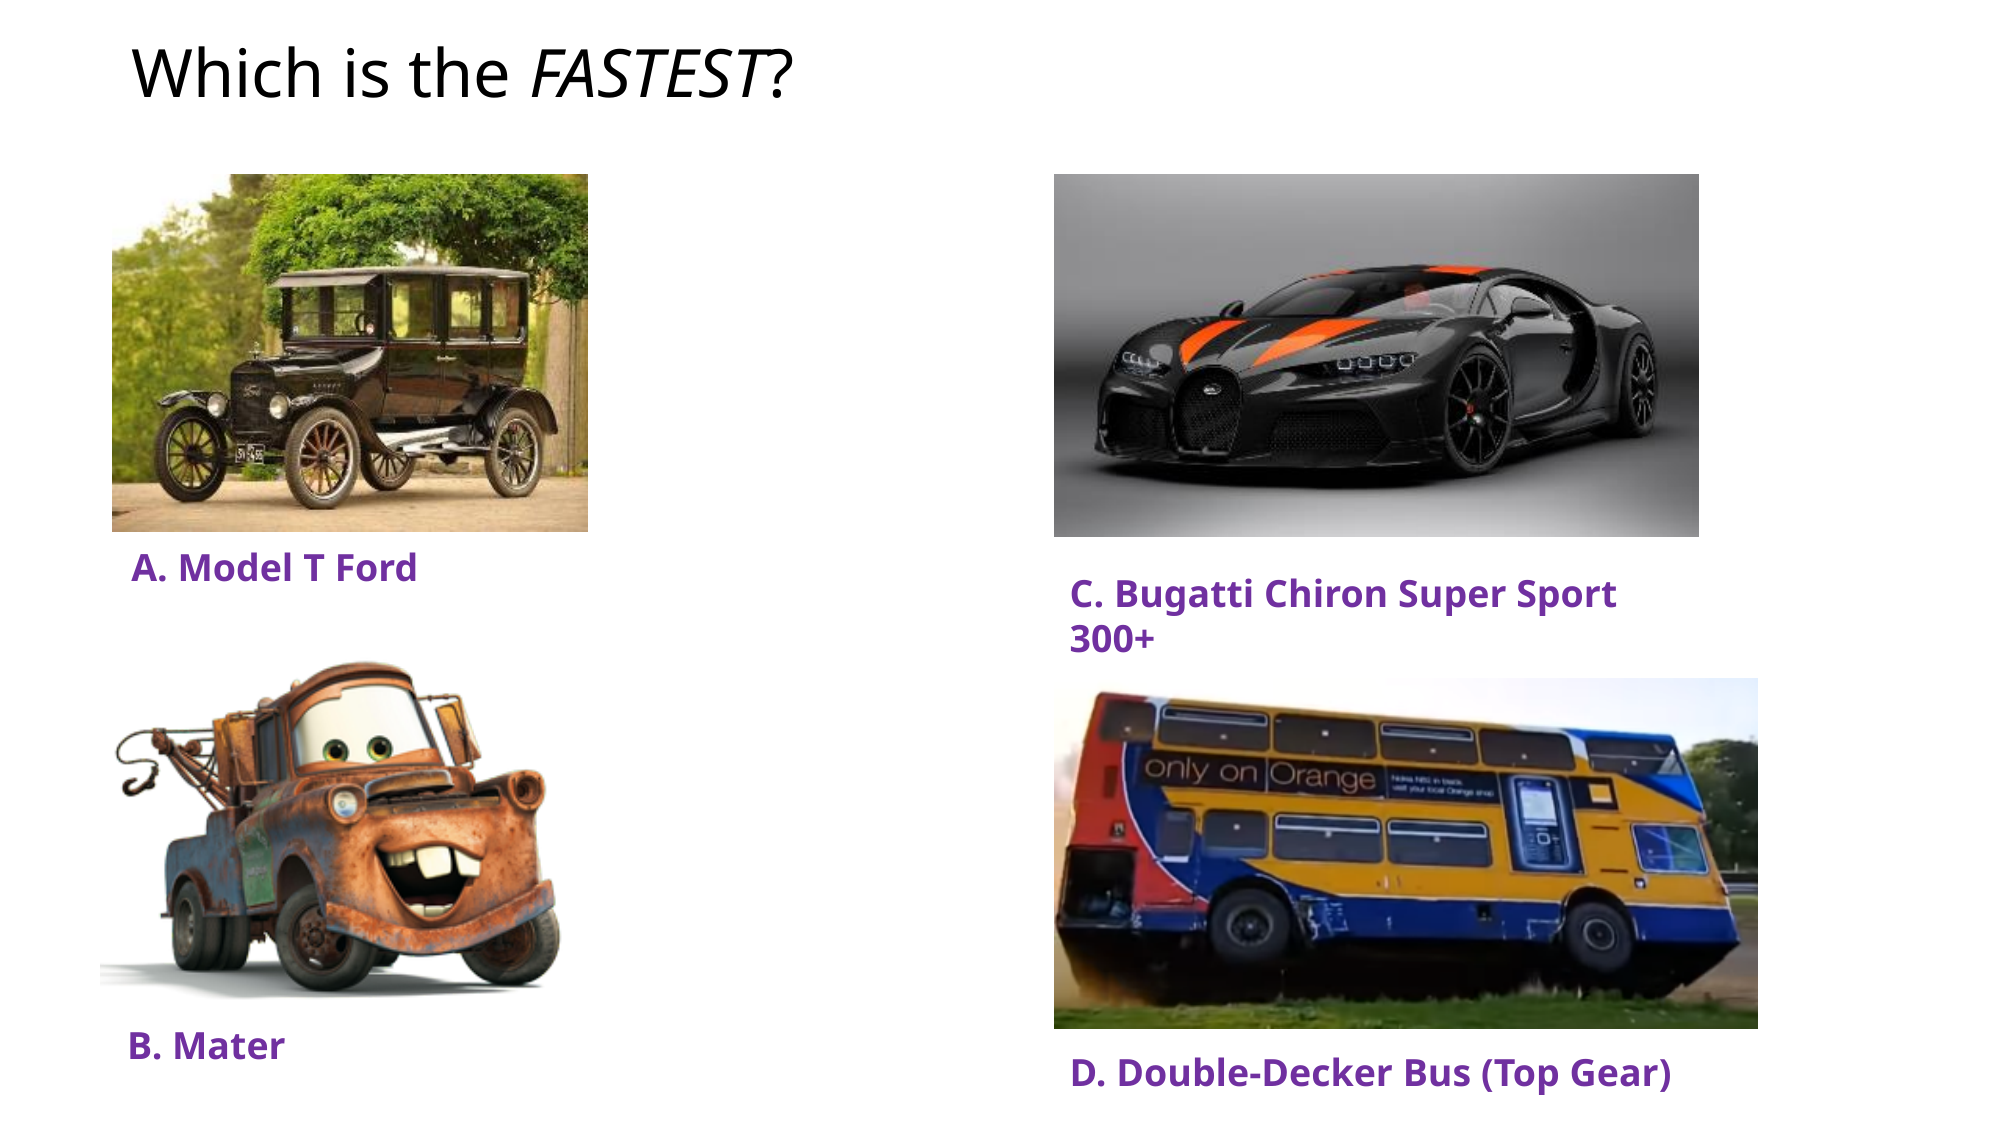

Which is the FASTEST?
A. Model T Ford
C. Bugatti Chiron Super Sport 300+
B. Mater
D. Double-Decker Bus (Top Gear)